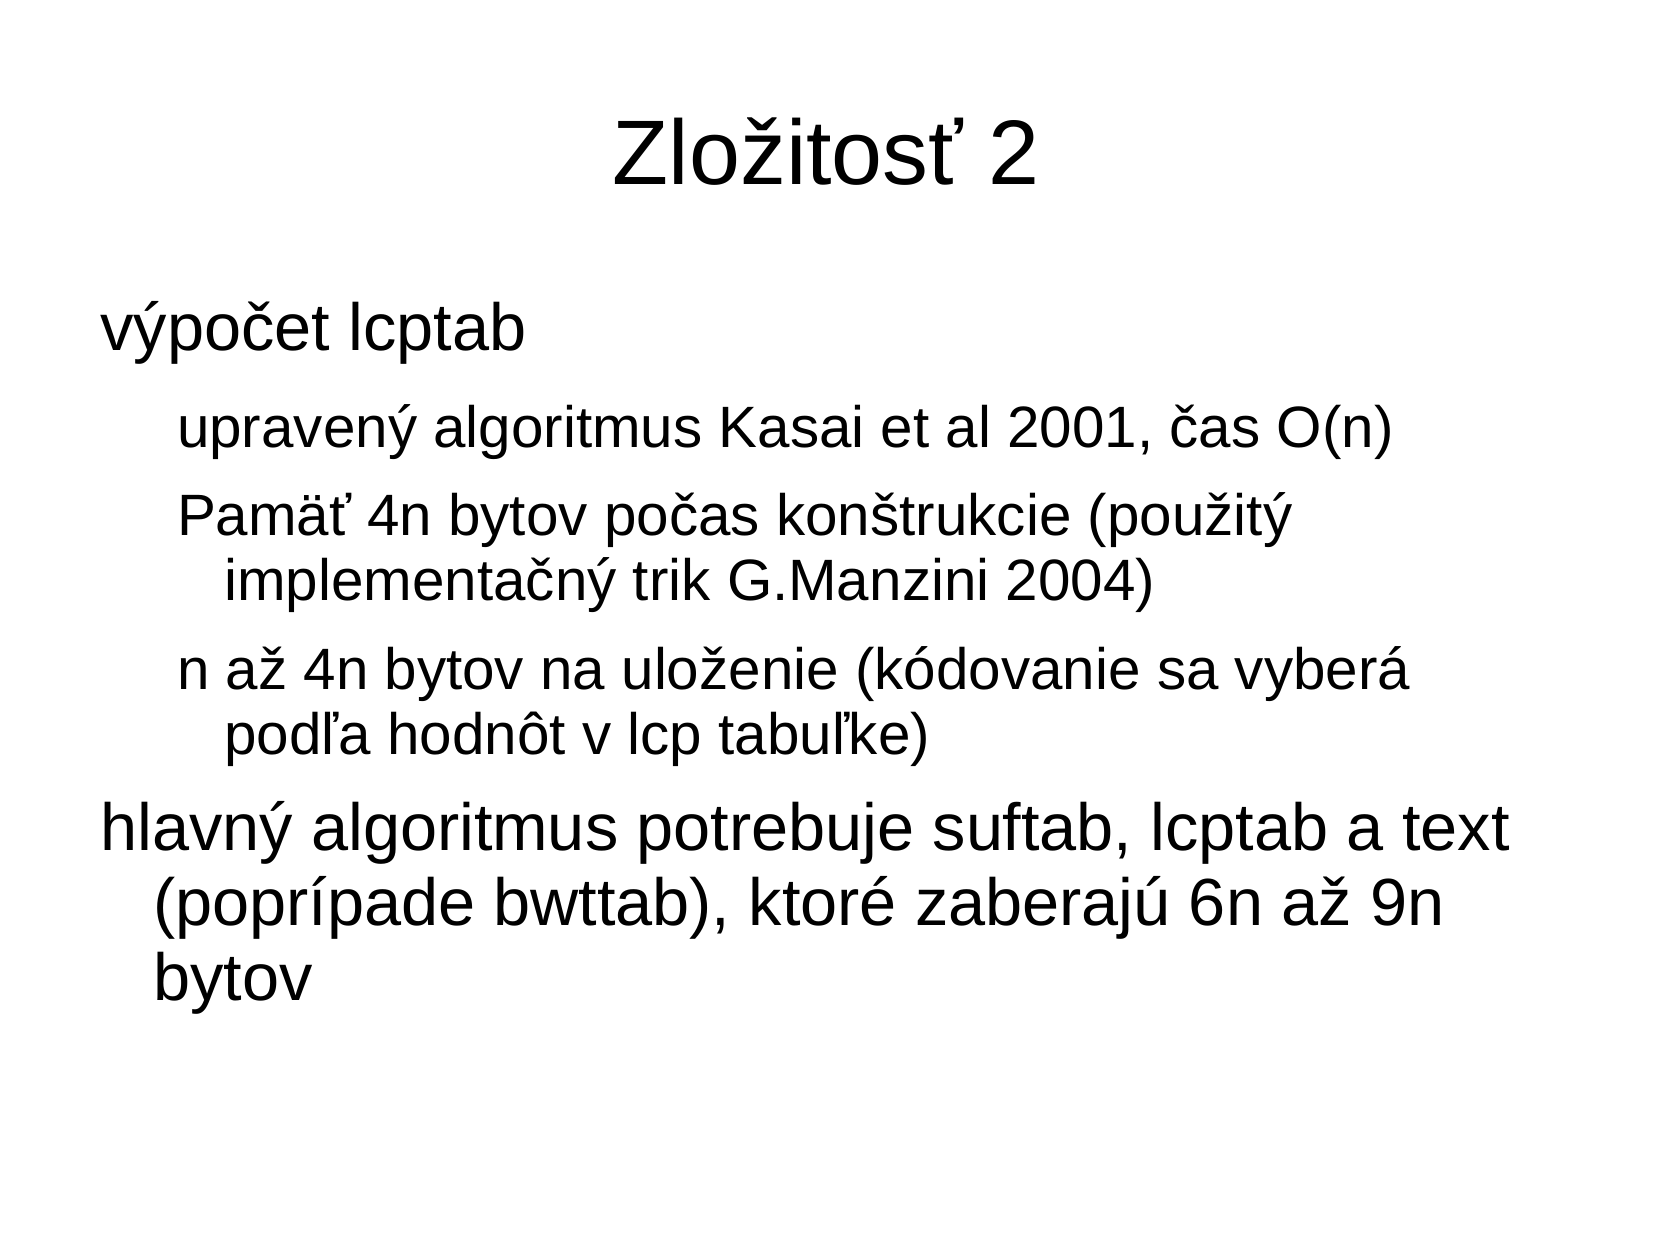

# Zložitosť 2
výpočet lcptab
upravený algoritmus Kasai et al 2001, čas O(n)
Pamäť 4n bytov počas konštrukcie (použitý implementačný trik G.Manzini 2004)
n až 4n bytov na uloženie (kódovanie sa vyberá podľa hodnôt v lcp tabuľke)
hlavný algoritmus potrebuje suftab, lcptab a text (poprípade bwttab), ktoré zaberajú 6n až 9n bytov